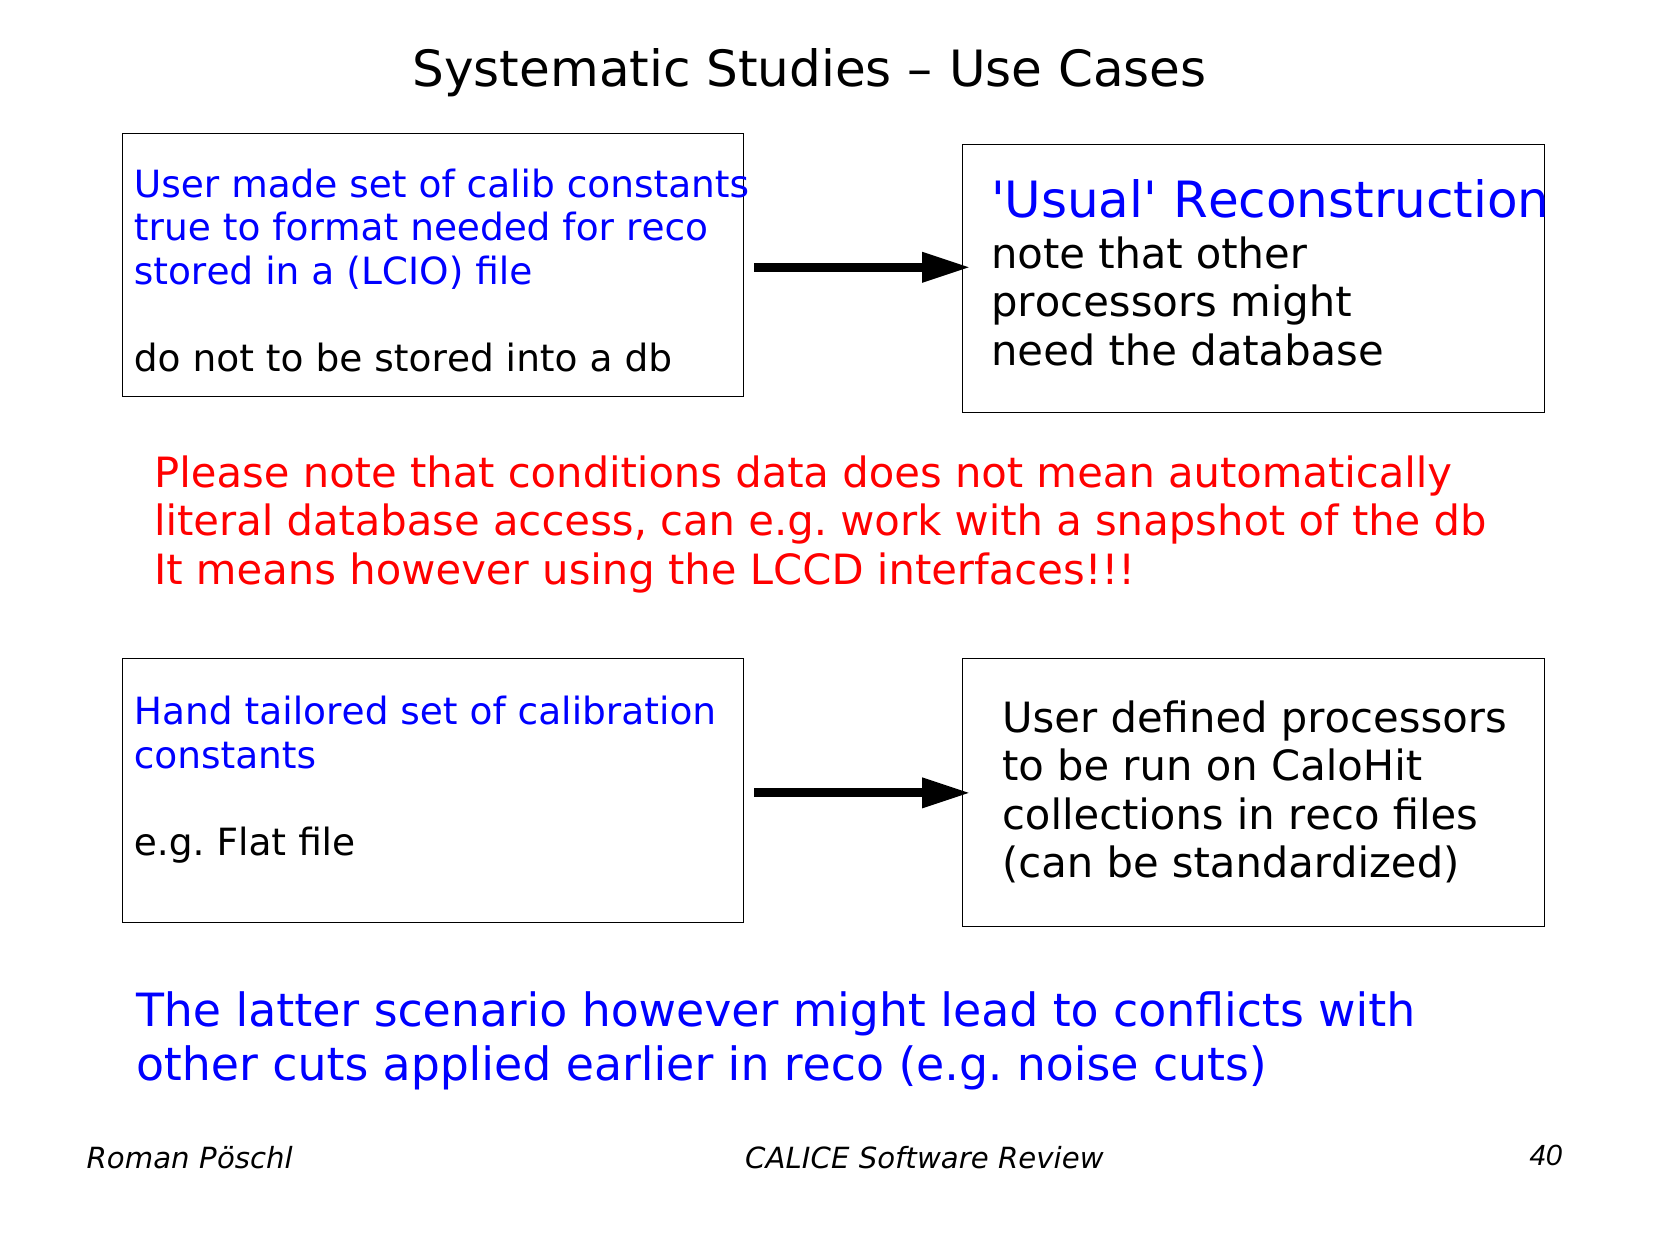

Systematic Studies – Use Cases
User made set of calib constants
true to format needed for reco
stored in a (LCIO) file
do not to be stored into a db
'Usual' Reconstruction
note that other
processors might
need the database
Please note that conditions data does not mean automatically
literal database access, can e.g. work with a snapshot of the db
It means however using the LCCD interfaces!!!
Hand tailored set of calibration
constants
e.g. Flat file
User defined processors
to be run on CaloHit
collections in reco files
(can be standardized)
The latter scenario however might lead to conflicts with
other cuts applied earlier in reco (e.g. noise cuts)